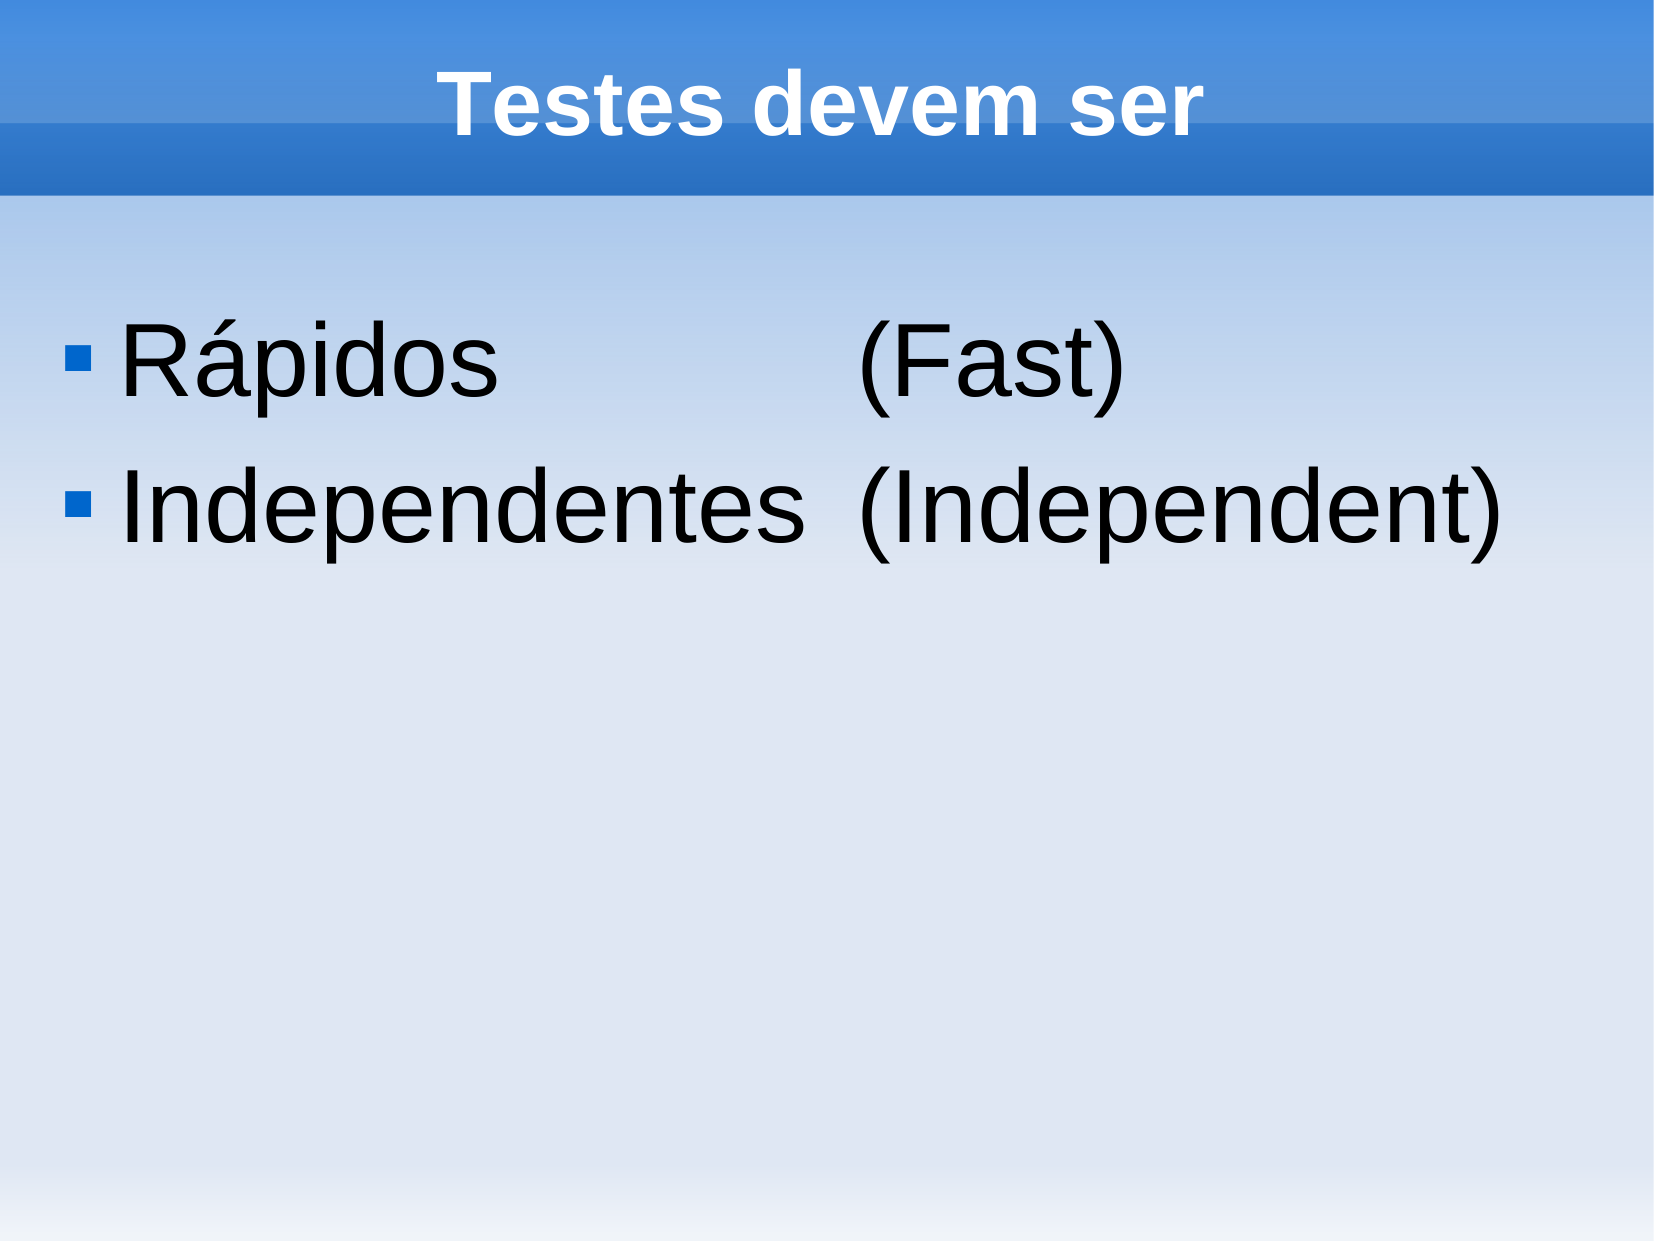

# Testes devem ser
Rápidos					(Fast)
Independentes	(Independent)